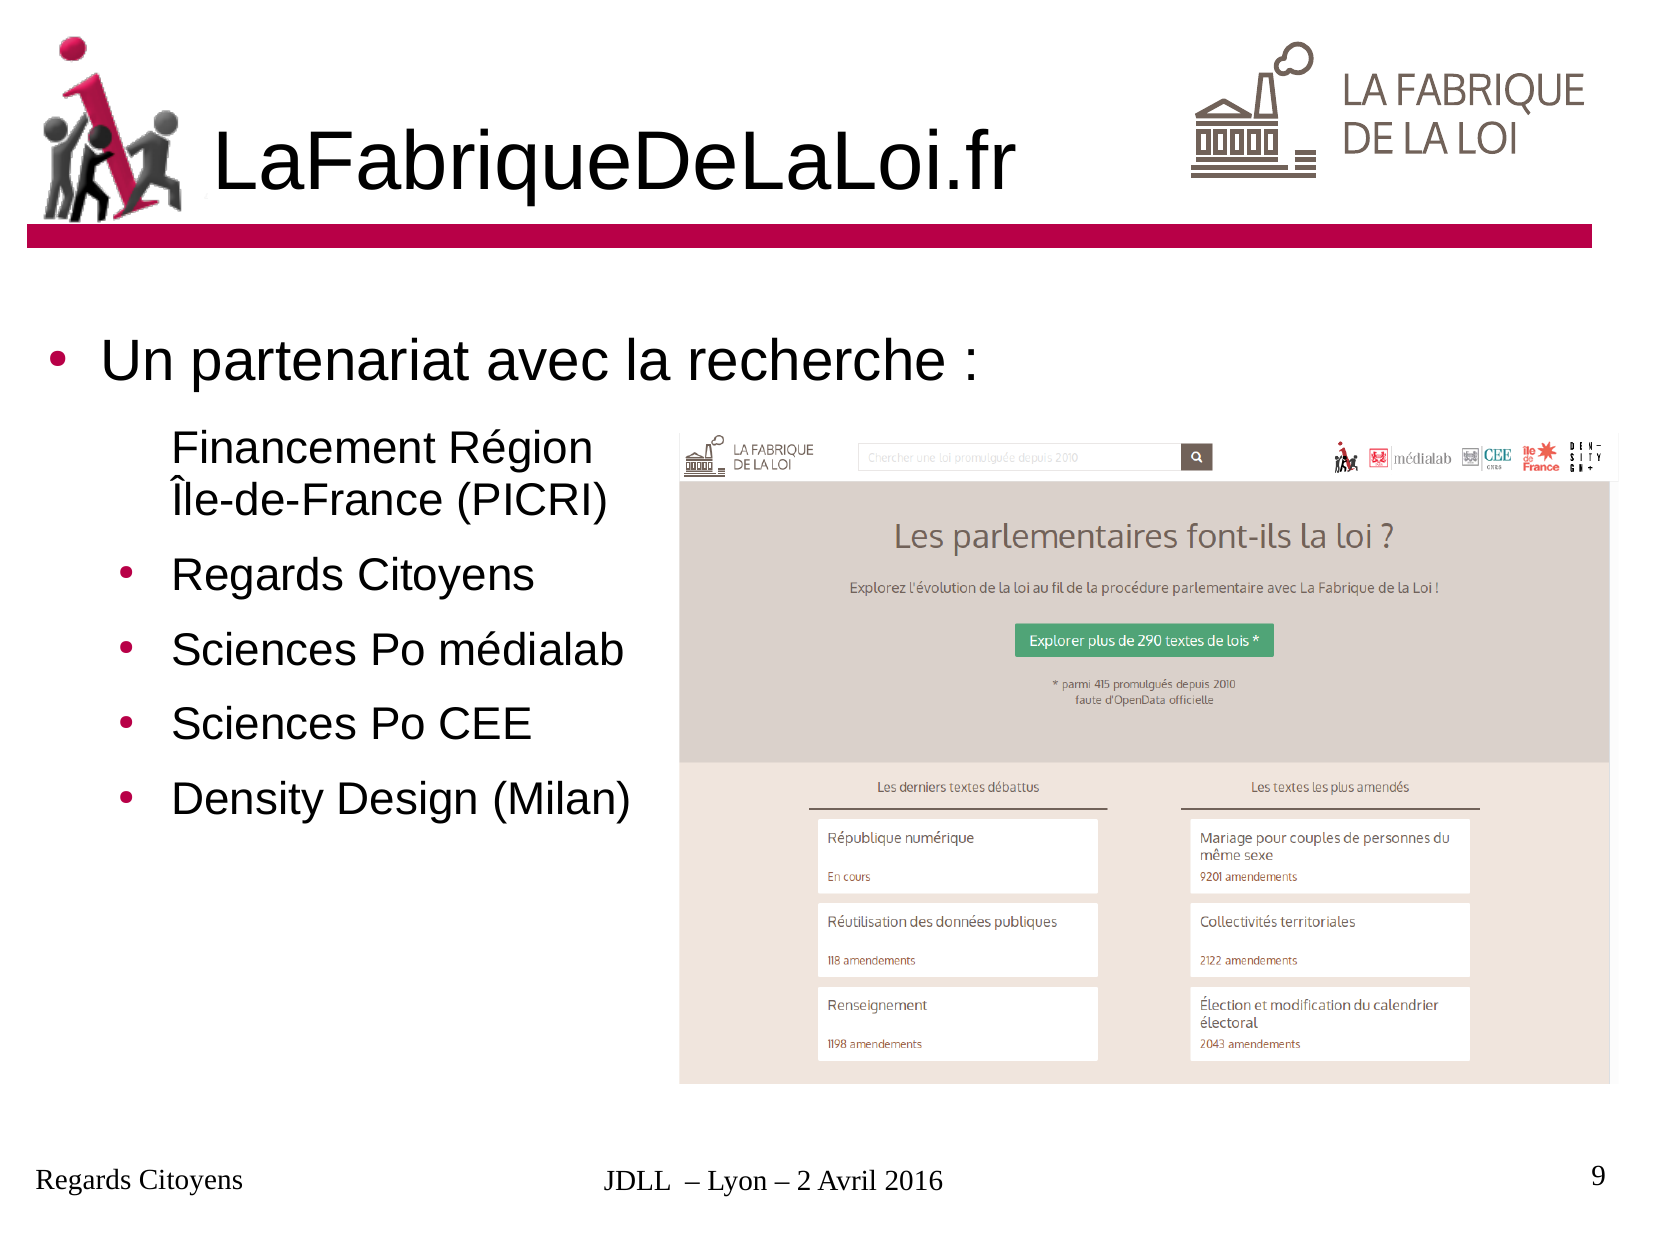

# LaFabriqueDeLaLoi.fr
Un partenariat avec la recherche :
Financement Région
Île-de-France (PICRI)
Regards Citoyens
Sciences Po médialab
Sciences Po CEE
Density Design (Milan)
9